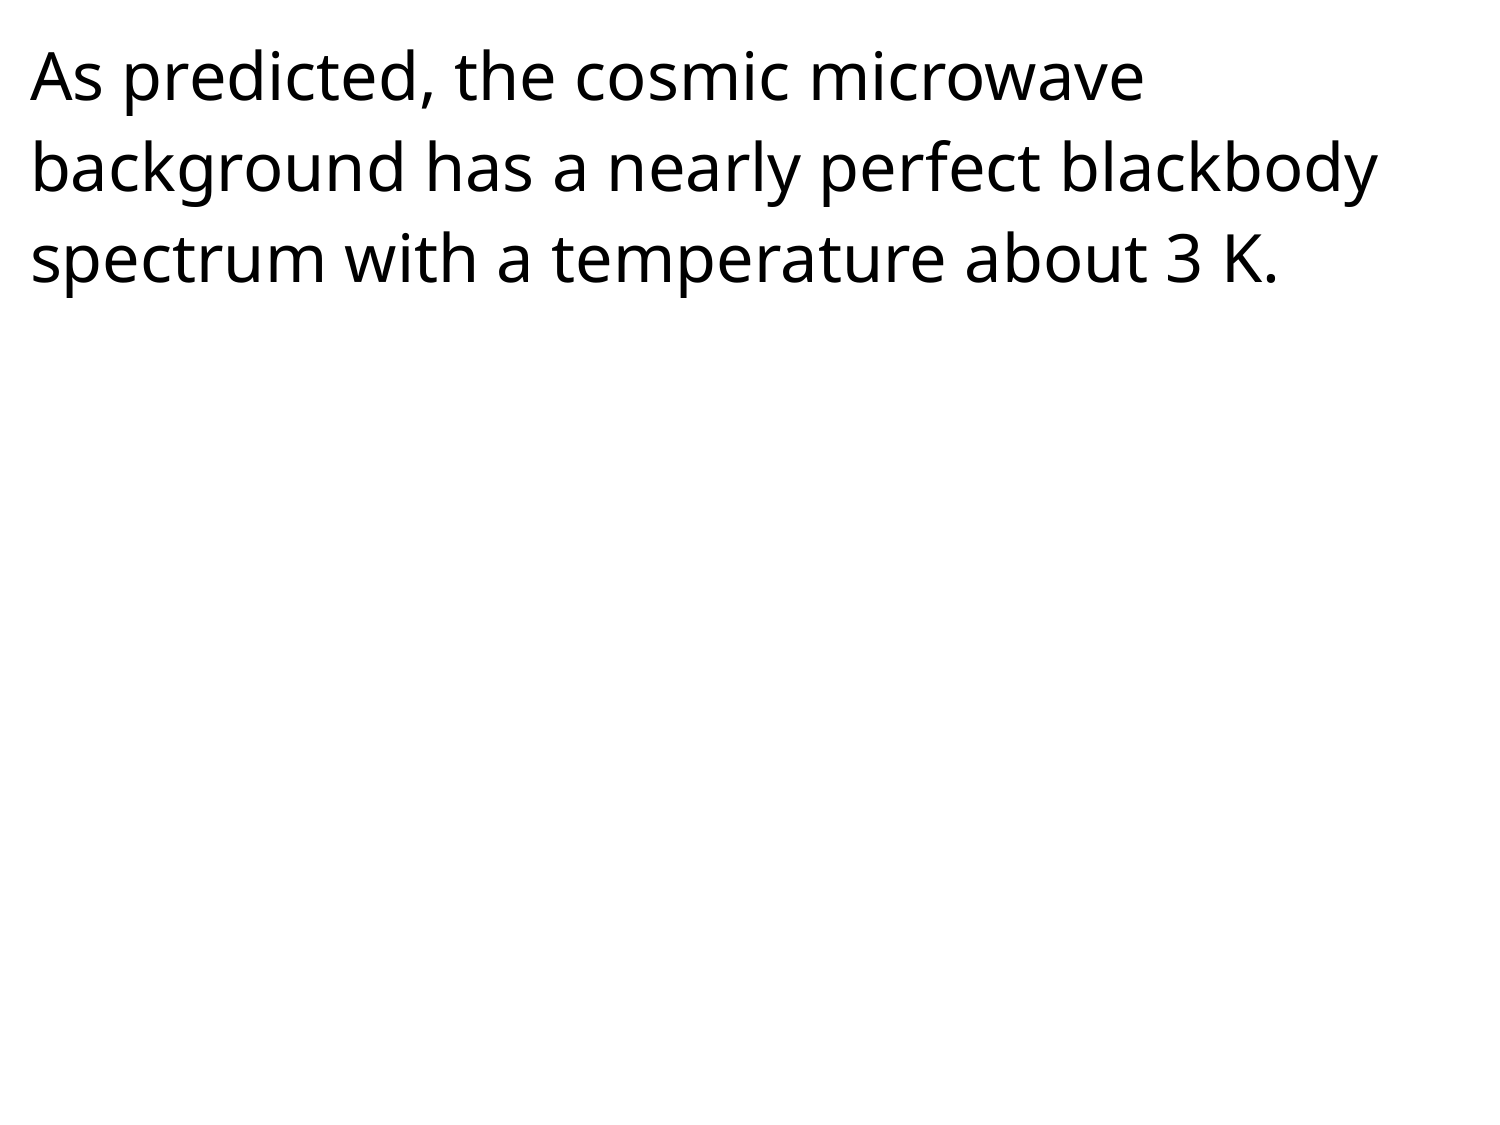

# As predicted, the cosmic microwave background has a nearly perfect blackbody spectrum with a temperature about 3 K.